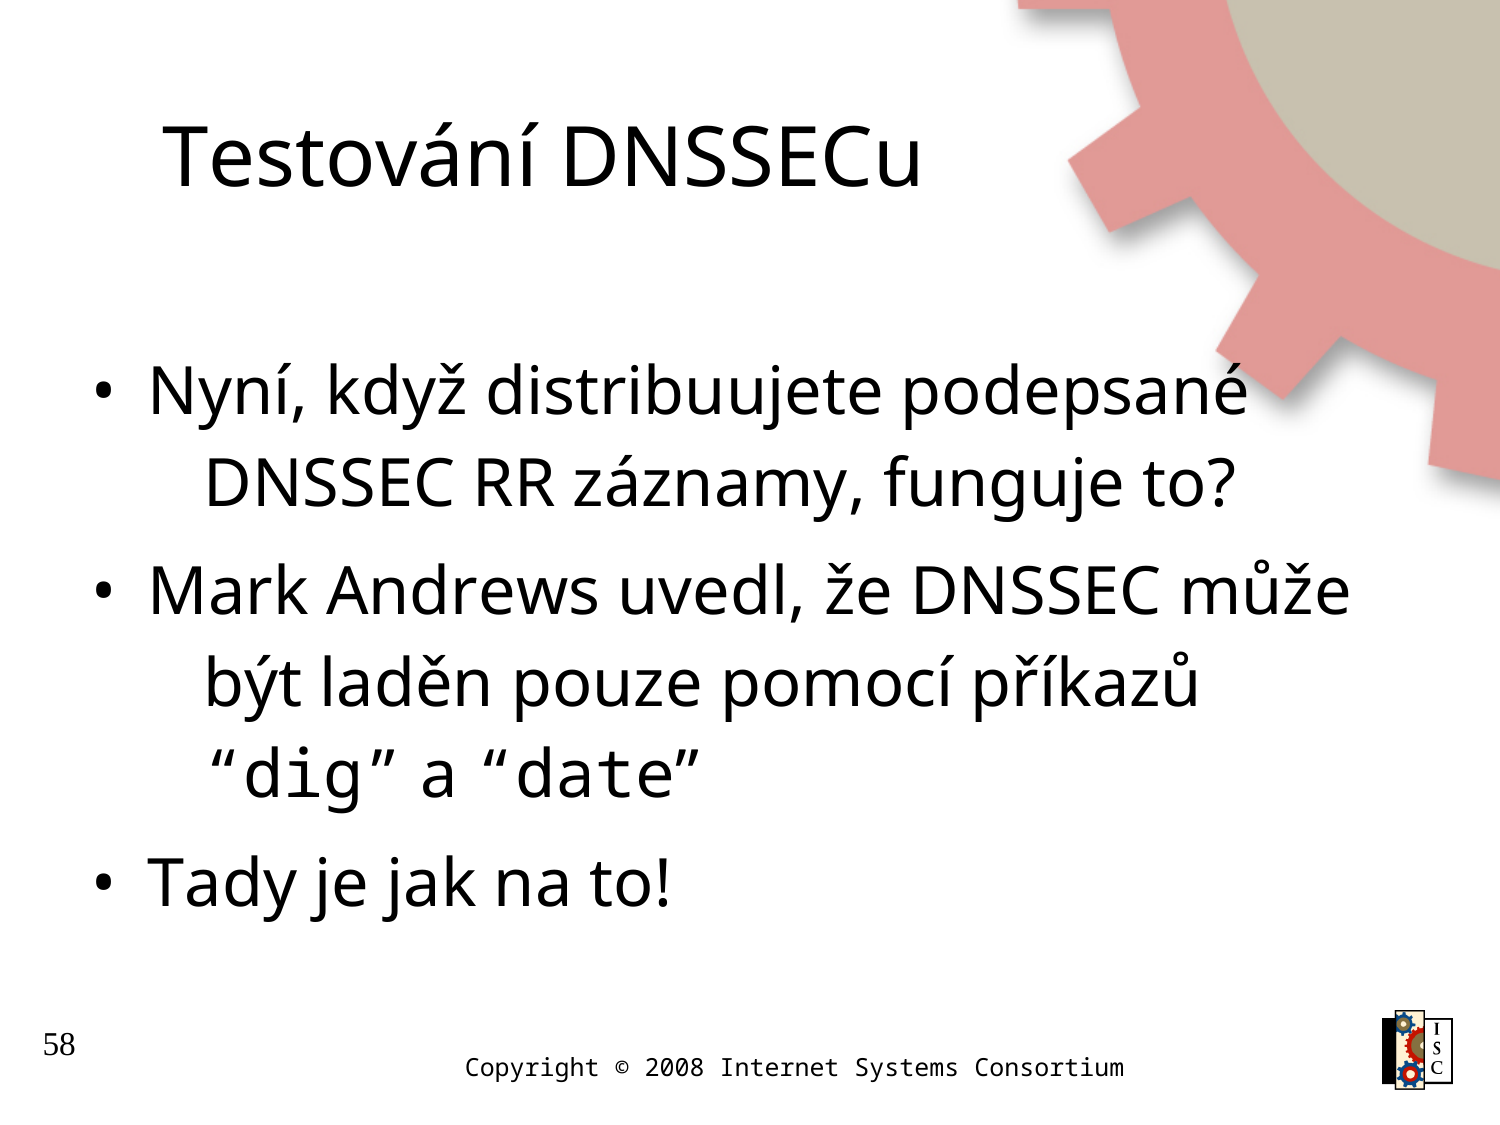

# Testování DNSSECu
Nyní, když distribuujete podepsané DNSSEC RR záznamy, funguje to?
Mark Andrews uvedl, že DNSSEC může být laděn pouze pomocí příkazů “dig” a “date”
Tady je jak na to!